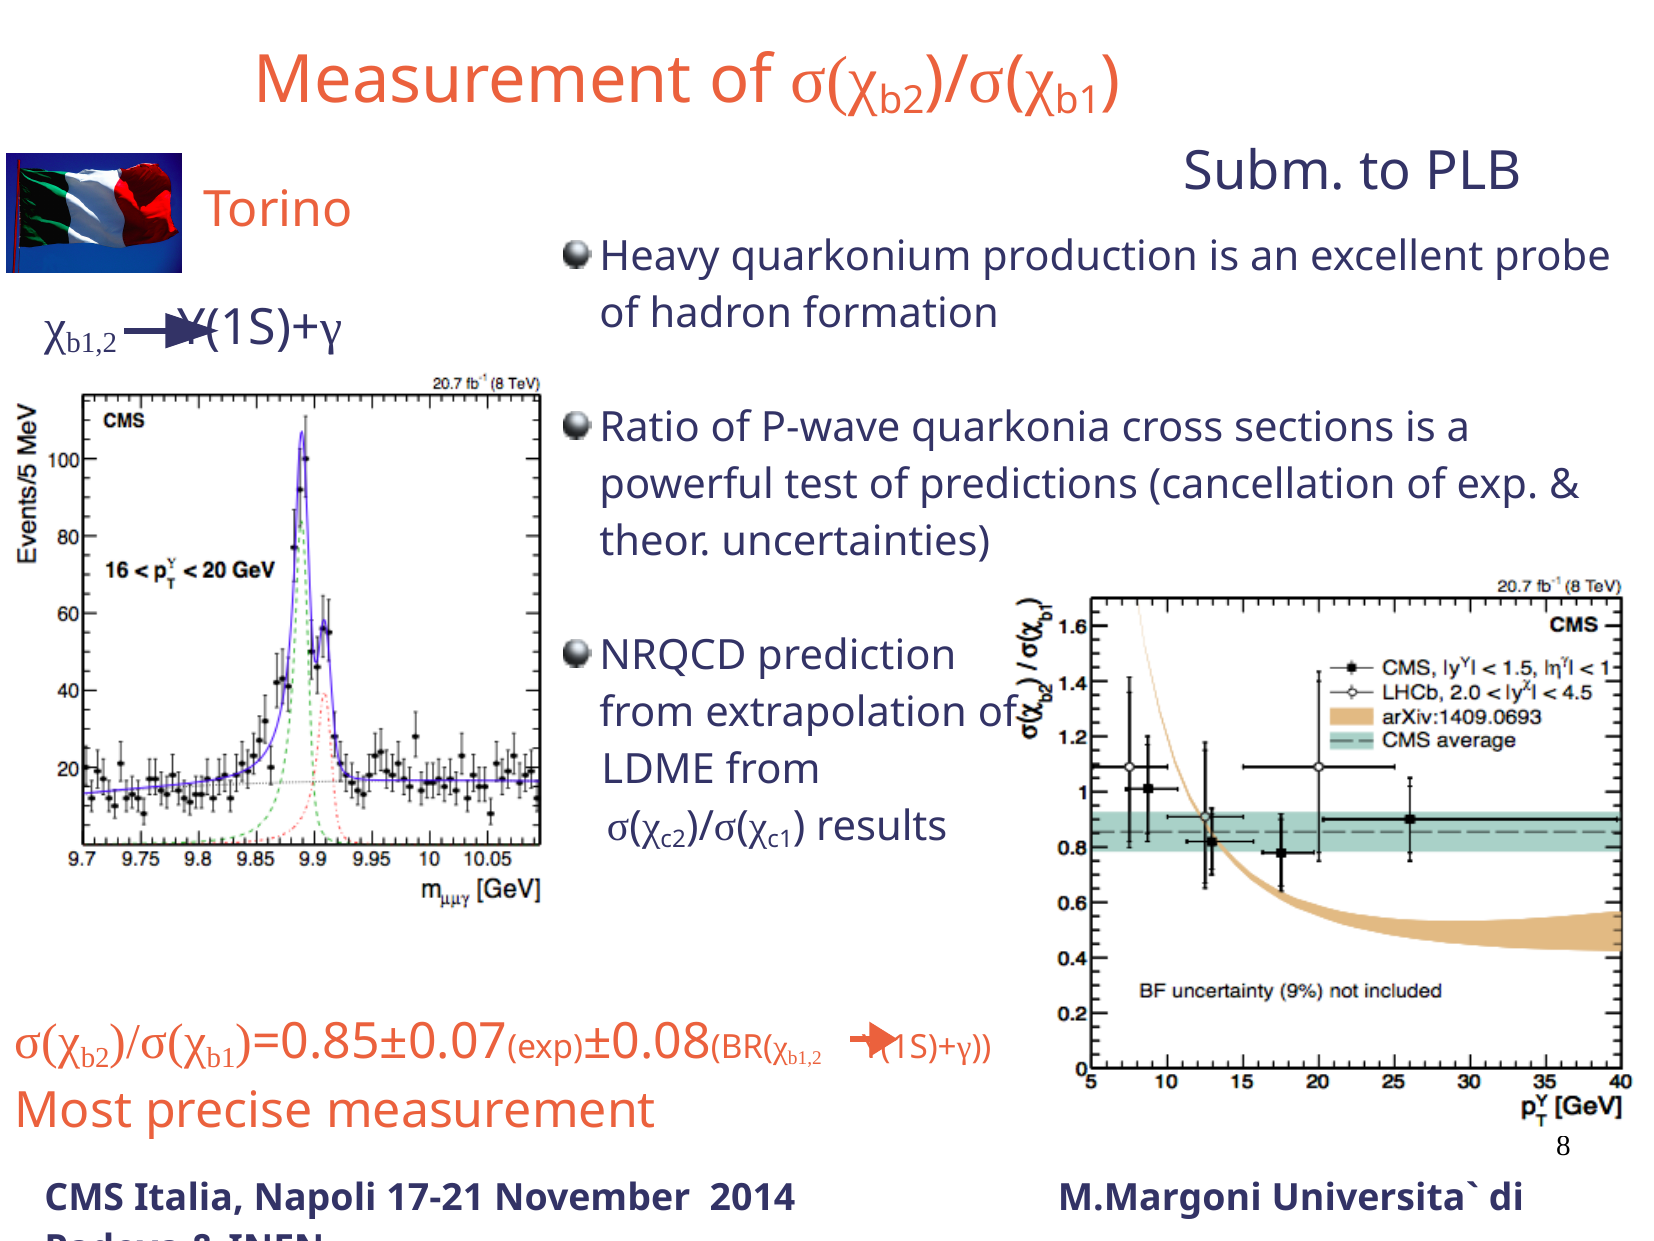

Measurement of σ(χb2)/σ(χb1)
Subm. to PLB
Torino
Heavy quarkonium production is an excellent probe of hadron formation
Ratio of P-wave quarkonia cross sections is a powerful test of predictions (cancellation of exp. & theor. uncertainties)
NRQCD prediction
from extrapolation of
 LDME from
 σ(χc2)/σ(χc1) results
χb1,2 Y(1S)+γ
σ(χb2)/σ(χb1)=0.85±0.07(exp)±0.08(BR(χb1,2 Y(1S)+γ))
Most precise measurement
8
CMS Italia, Napoli 17-21 November 2014 M.Margoni Universita` di Padova & INFN